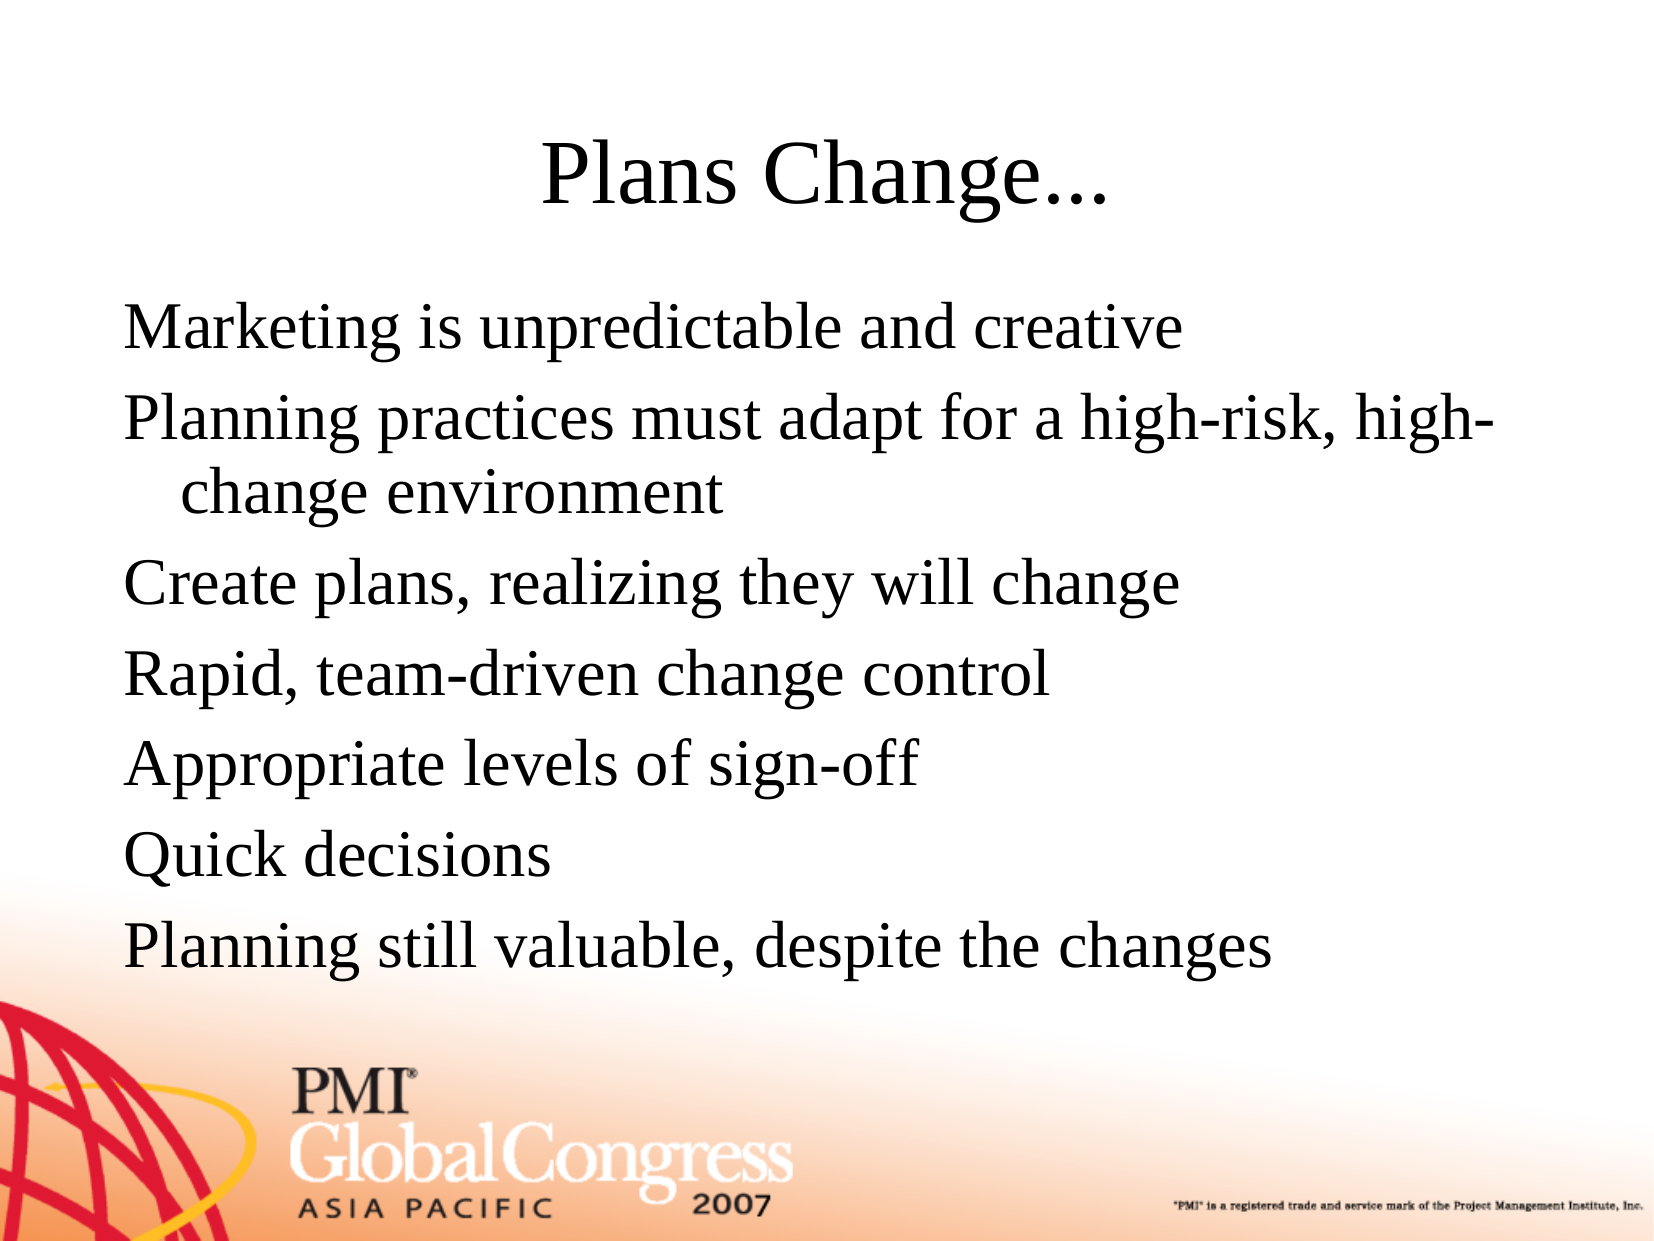

# Plans Change...
Marketing is unpredictable and creative
Planning practices must adapt for a high-risk, high-change environment
Create plans, realizing they will change
Rapid, team-driven change control
Appropriate levels of sign-off
Quick decisions
Planning still valuable, despite the changes